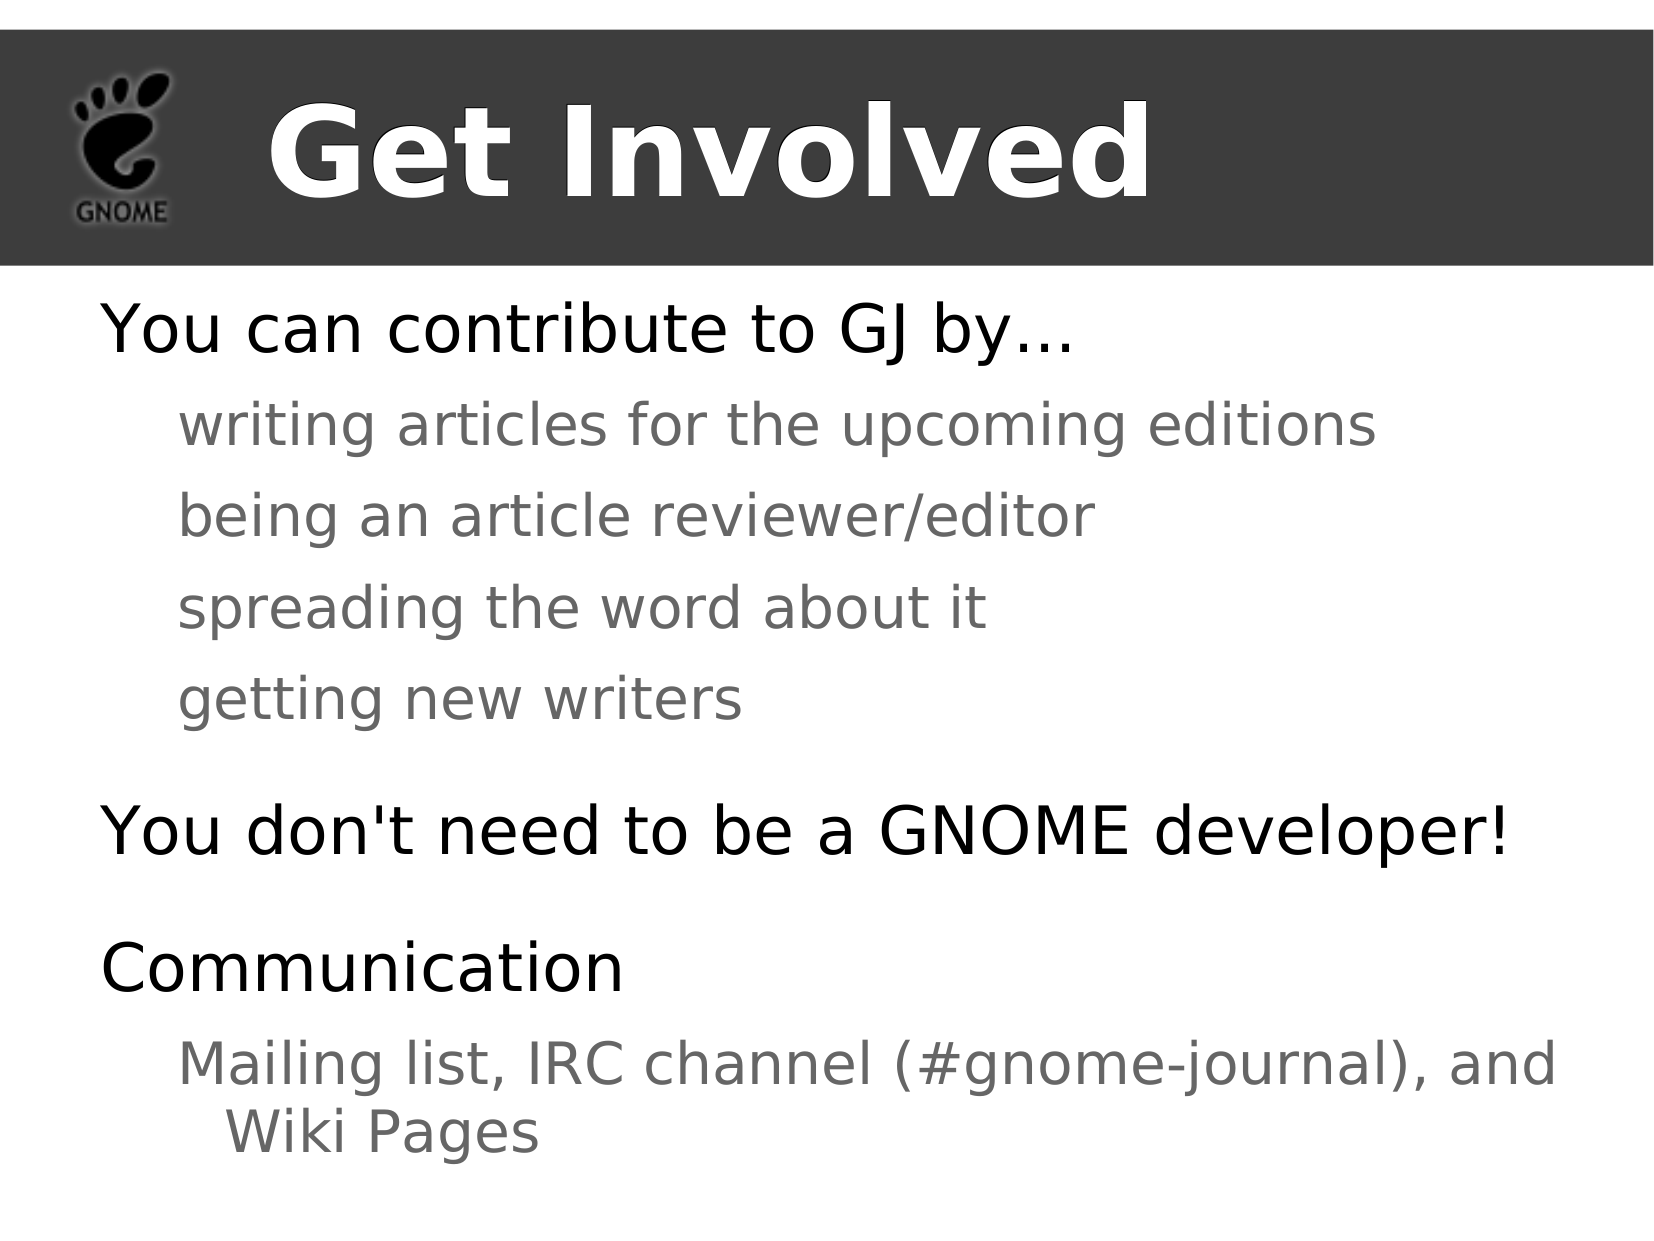

# Get Involved
You can contribute to GJ by...
writing articles for the upcoming editions
being an article reviewer/editor
spreading the word about it
getting new writers
You don't need to be a GNOME developer!
Communication
Mailing list, IRC channel (#gnome-journal), and Wiki Pages